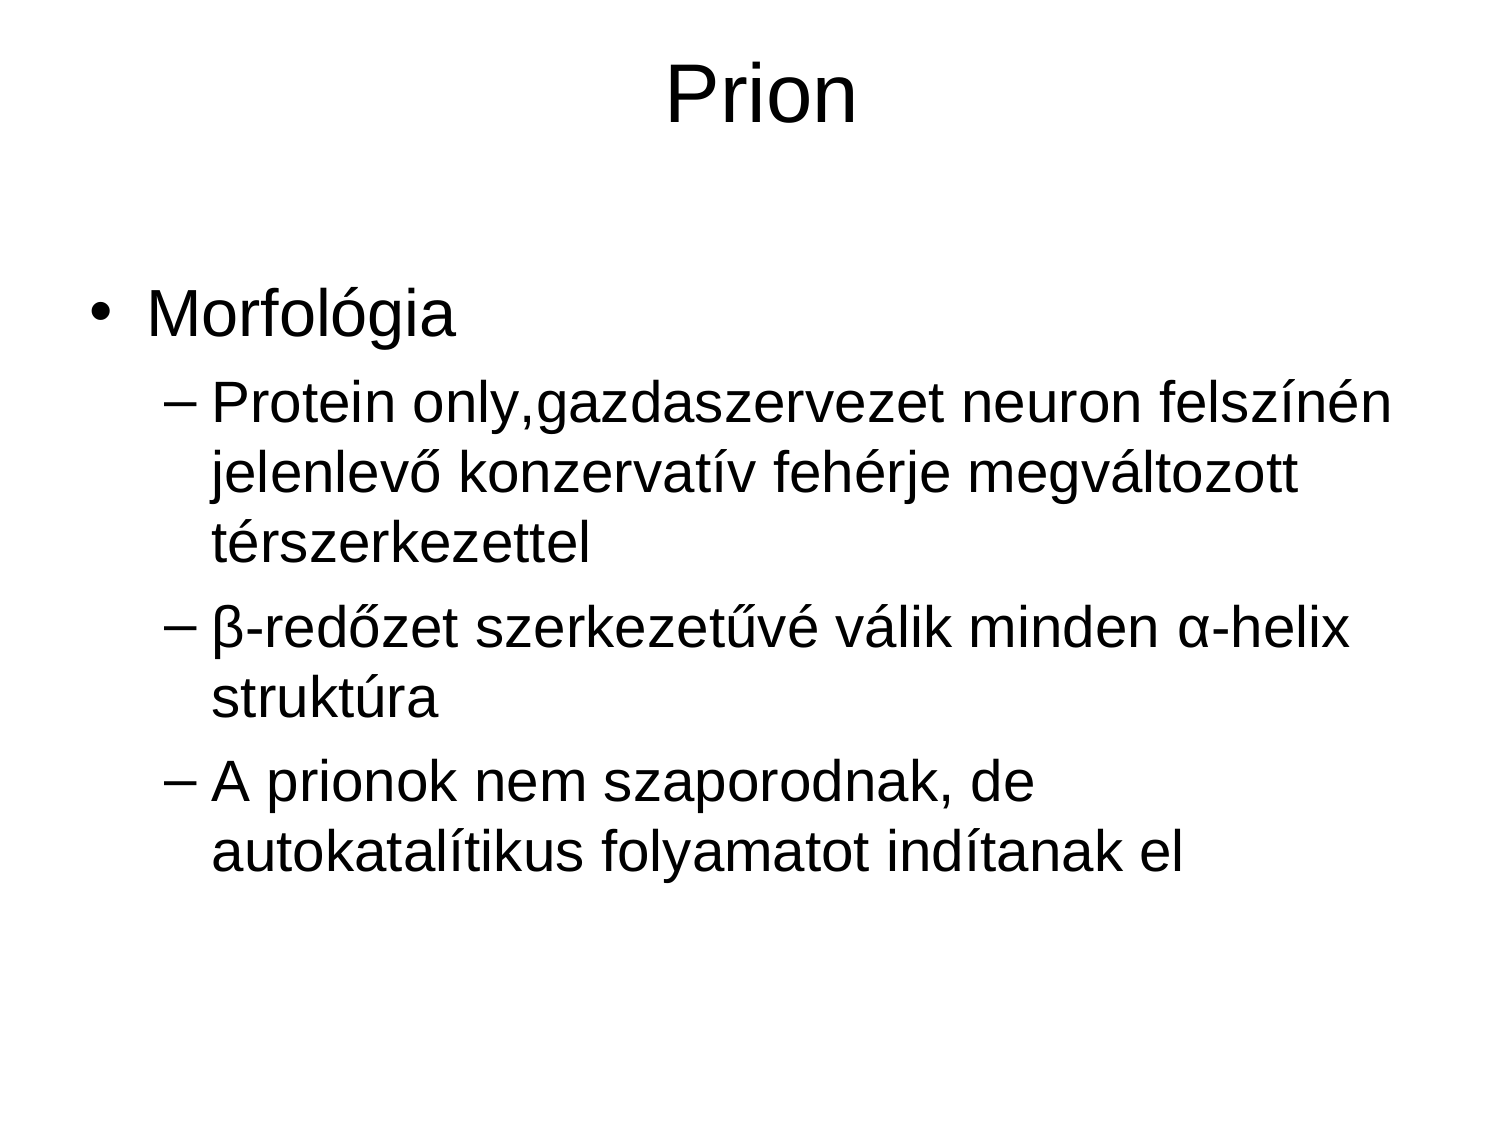

# Prion
Morfológia
Protein only,gazdaszervezet neuron felszínén jelenlevő konzervatív fehérje megváltozott térszerkezettel
β-redőzet szerkezetűvé válik minden α-helix struktúra
A prionok nem szaporodnak, de autokatalítikus folyamatot indítanak el